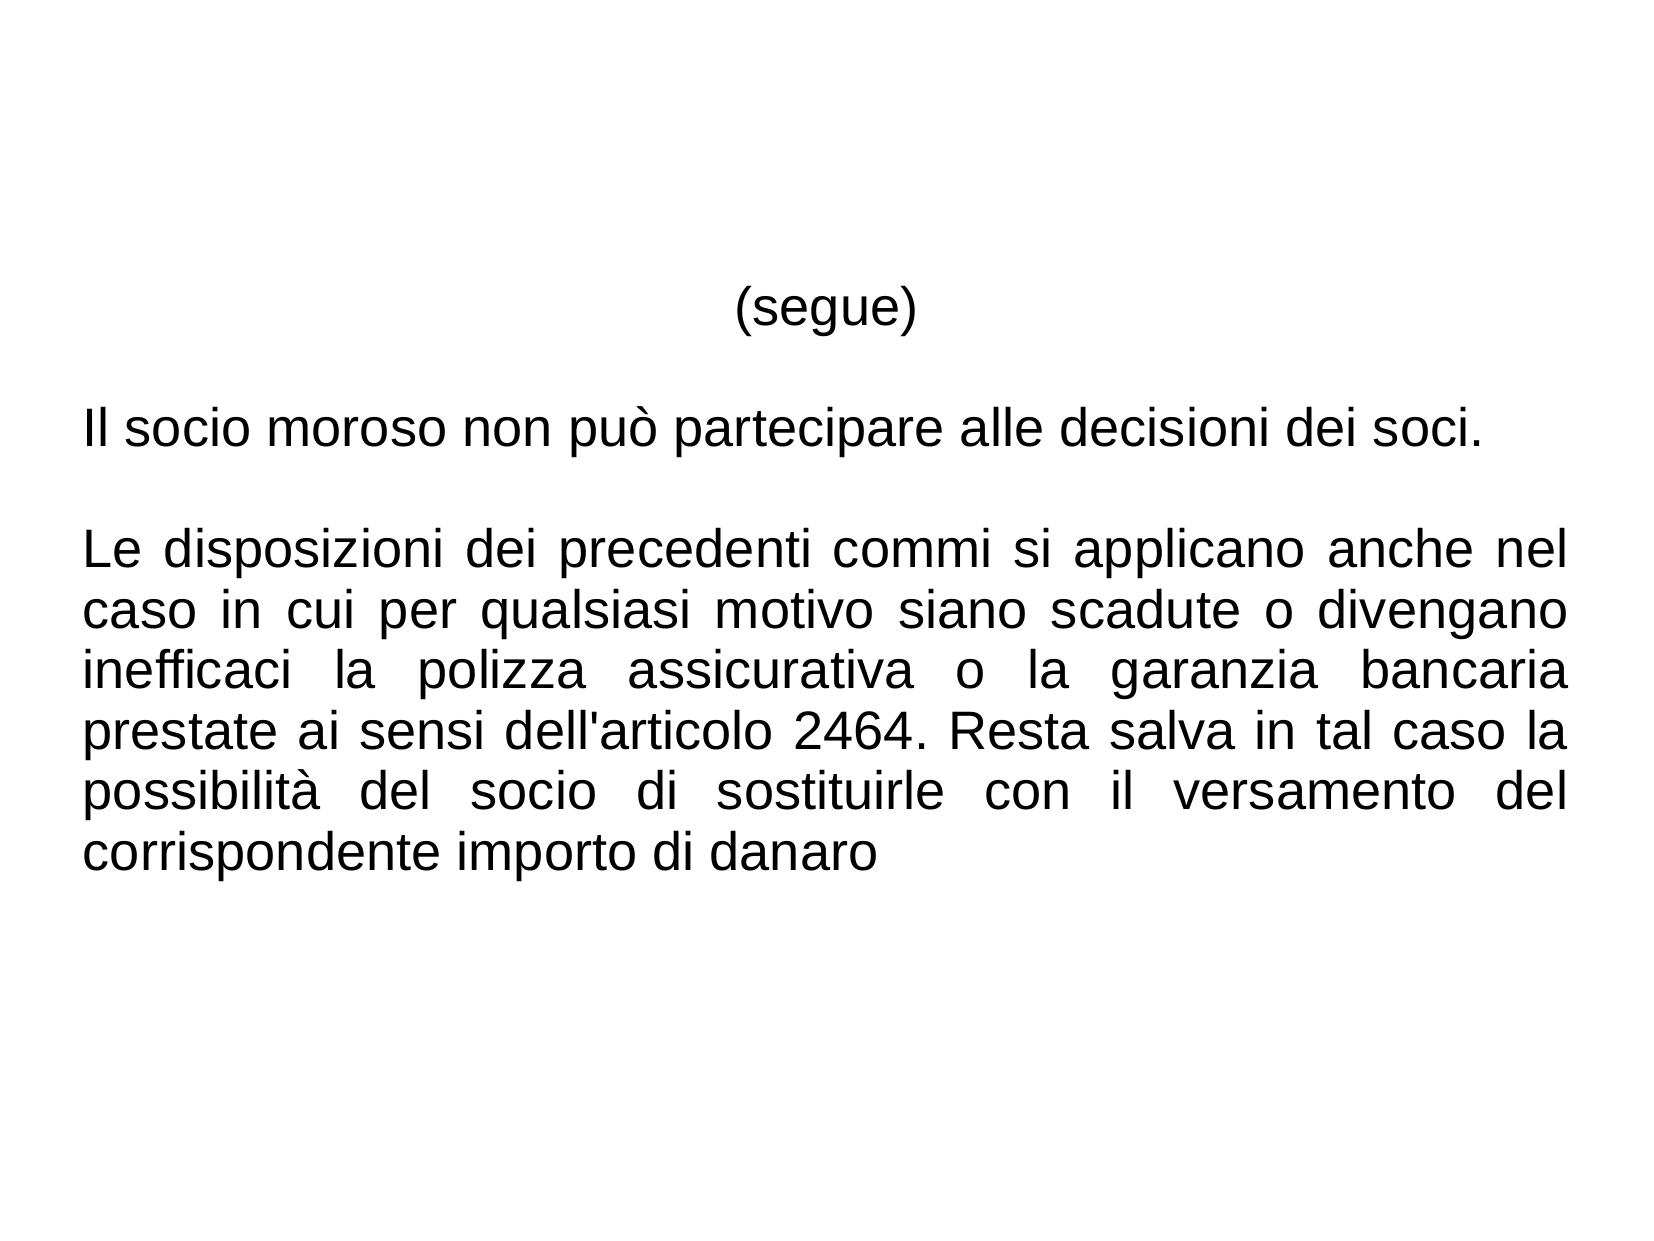

# (segue)
Il socio moroso non può partecipare alle decisioni dei soci.
Le disposizioni dei precedenti commi si applicano anche nel caso in cui per qualsiasi motivo siano scadute o divengano inefficaci la polizza assicurativa o la garanzia bancaria prestate ai sensi dell'articolo 2464. Resta salva in tal caso la possibilità del socio di sostituirle con il versamento del corrispondente importo di danaro